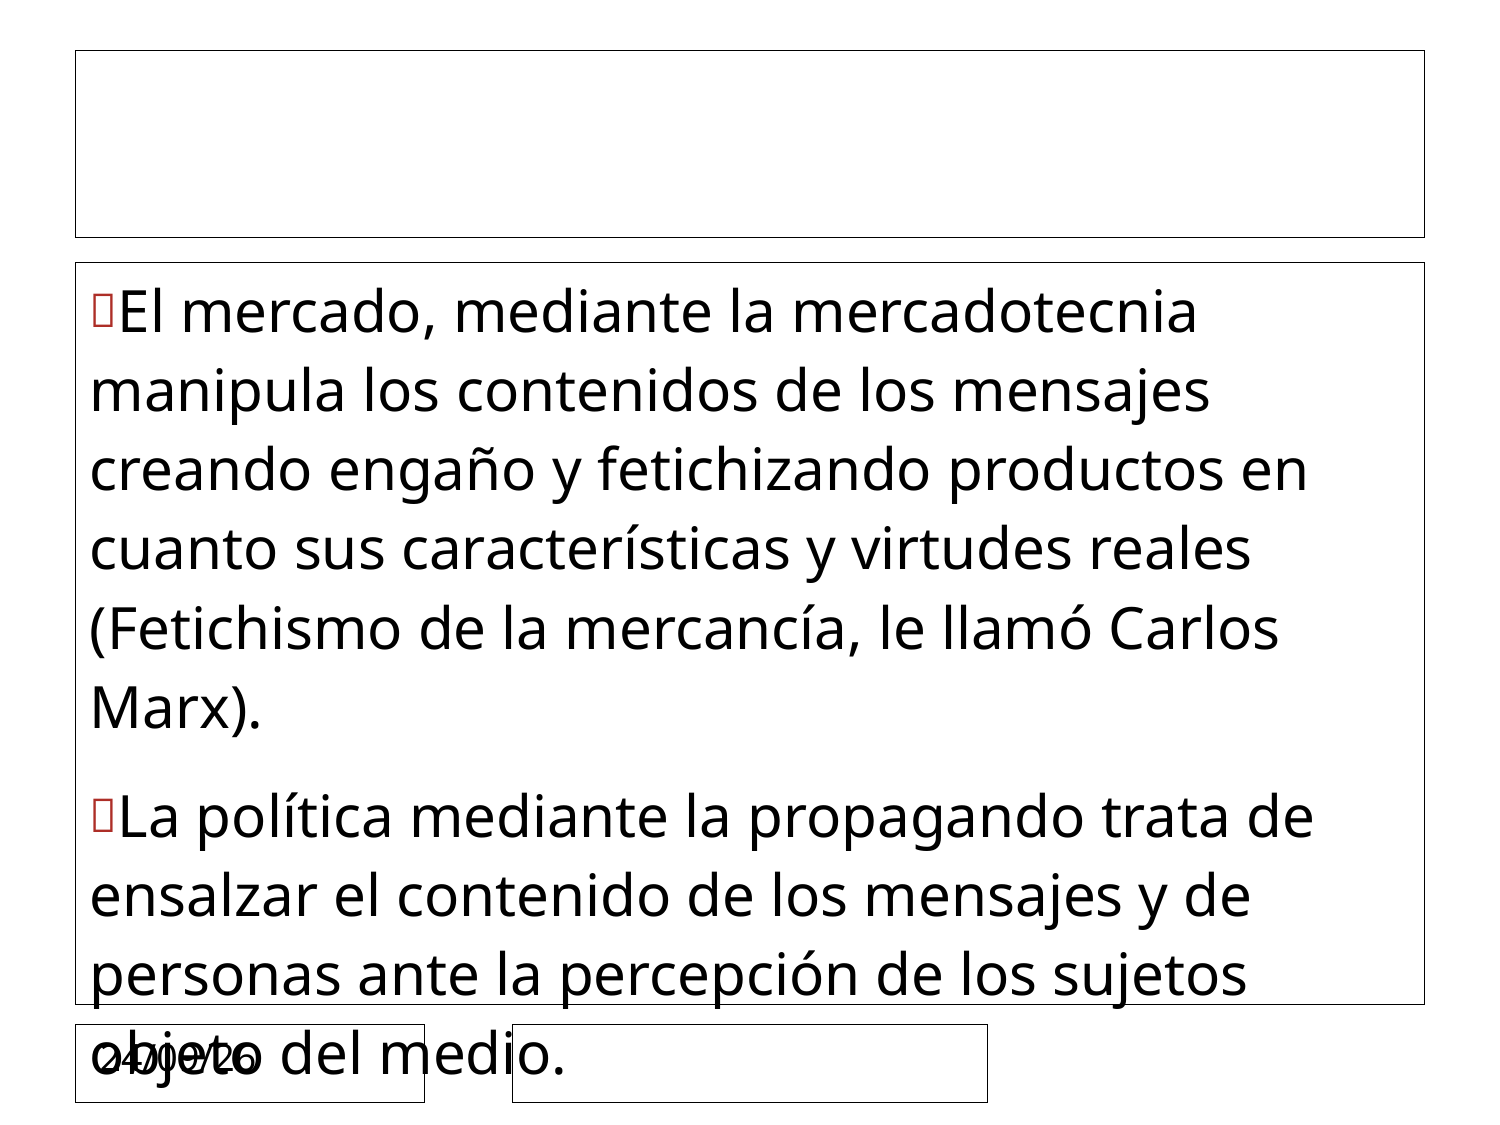

#
El mercado, mediante la mercadotecnia manipula los contenidos de los mensajes creando engaño y fetichizando productos en cuanto sus características y virtudes reales (Fetichismo de la mercancía, le llamó Carlos Marx).
La política mediante la propagando trata de ensalzar el contenido de los mensajes y de personas ante la percepción de los sujetos objeto del medio.
Las empresas información aquello que les favorecen, como censuran o tachan lo que les es benéfico.